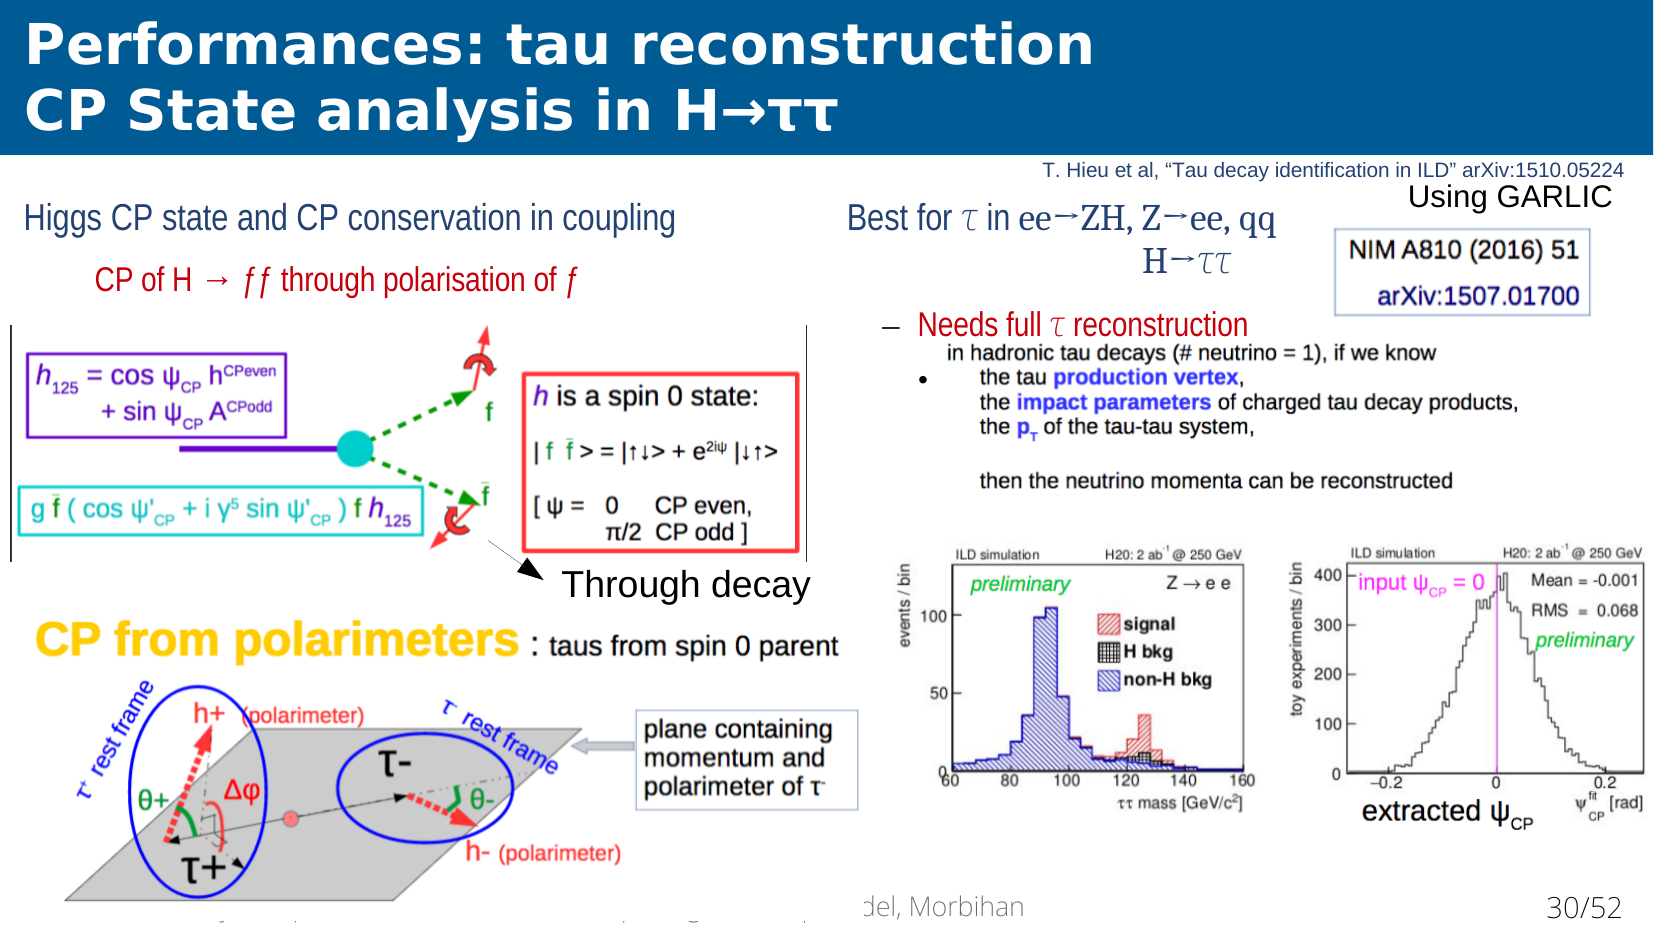

# Performances: tau reconstruction CP State analysis in H→ττ
T. Hieu et al, “Tau decay identification in ILD” arXiv:1510.05224
Using GARLIC
Higgs CP state and CP conservation in coupling
CP of H → ƒƒ through polarisation of ƒ
Best for τ in ee→ZH, Z→ee, qq
				H→ττ
Needs full τ reconstruction
Through decay
et si l'ILC est décidé | Congrès LLR | Guidel, Morbihan
30